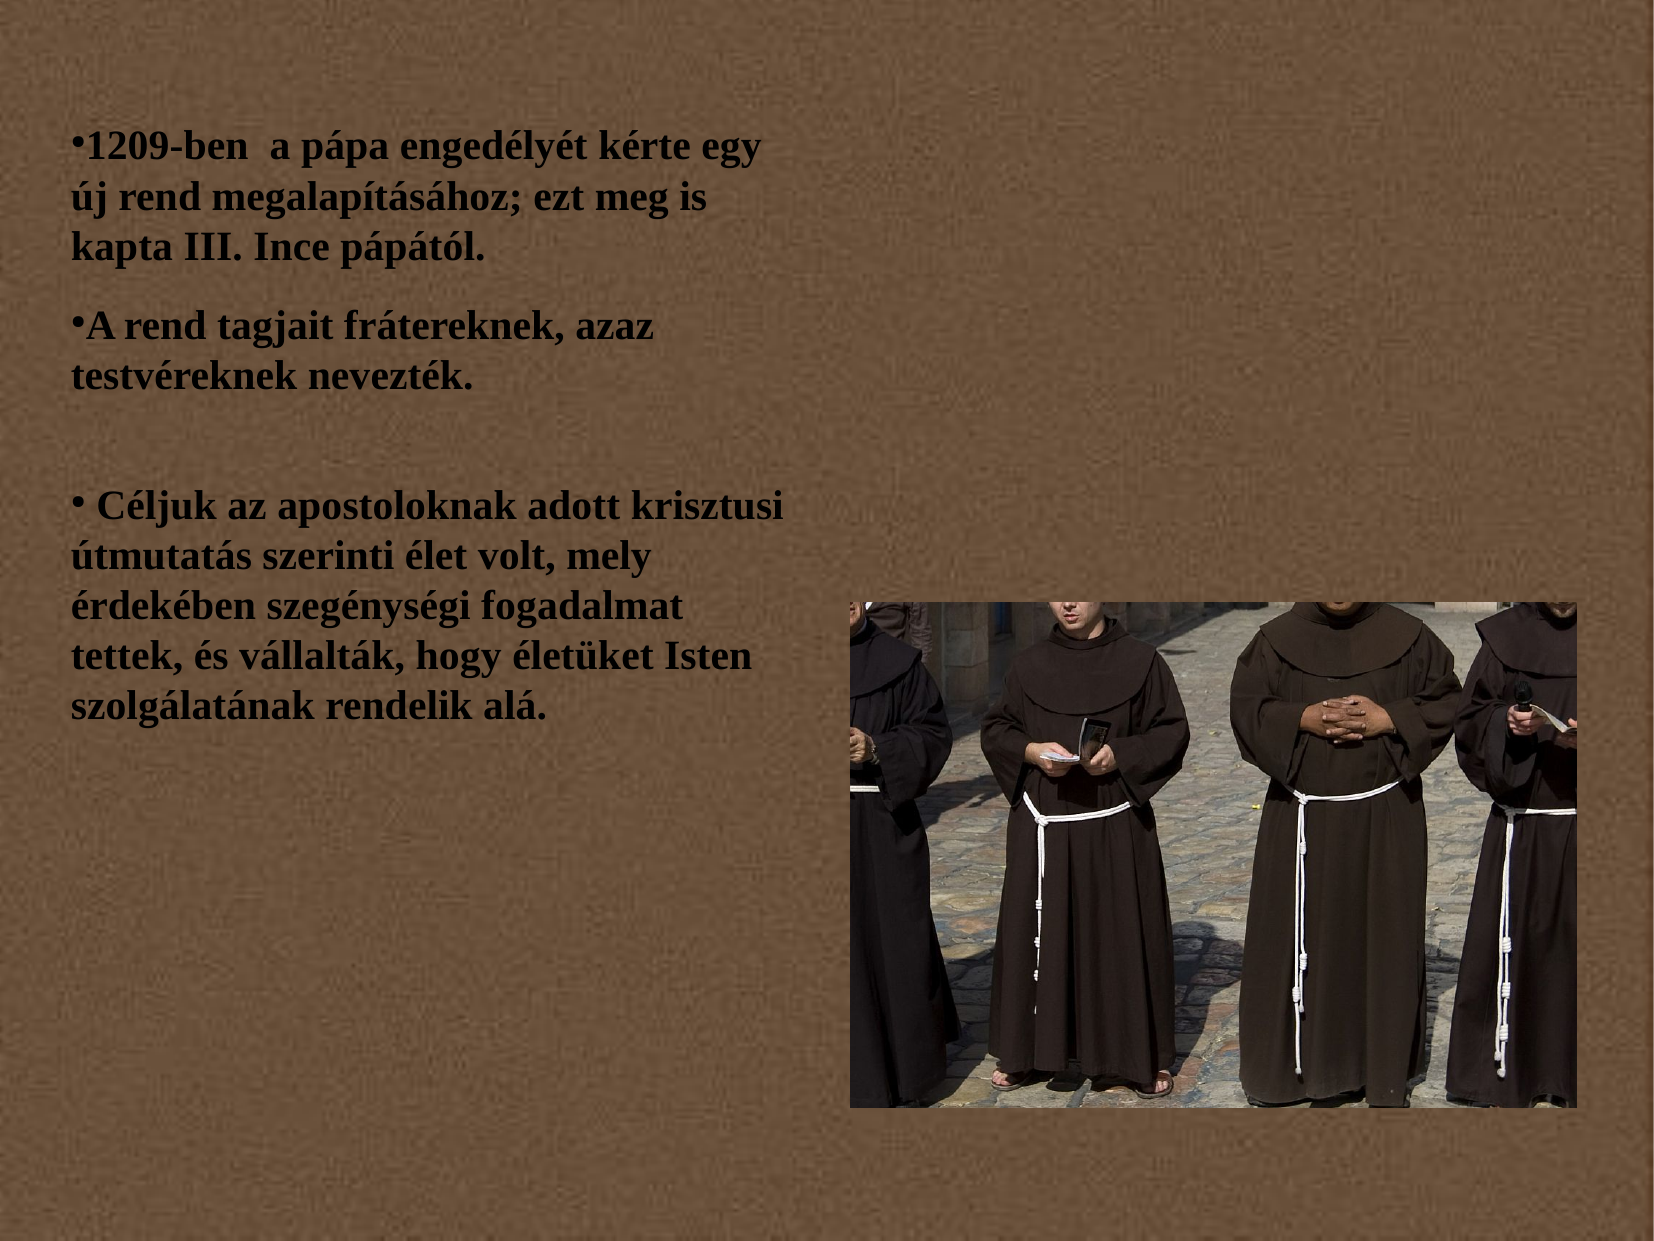

# 1209-ben a pápa engedélyét kérte egy új rend megalapításához; ezt meg is kapta III. Ince pápától.
A rend tagjait frátereknek, azaz testvéreknek nevezték.
 Céljuk az apostoloknak adott krisztusi útmutatás szerinti élet volt, mely érdekében szegénységi fogadalmat tettek, és vállalták, hogy életüket Isten szolgálatának rendelik alá.